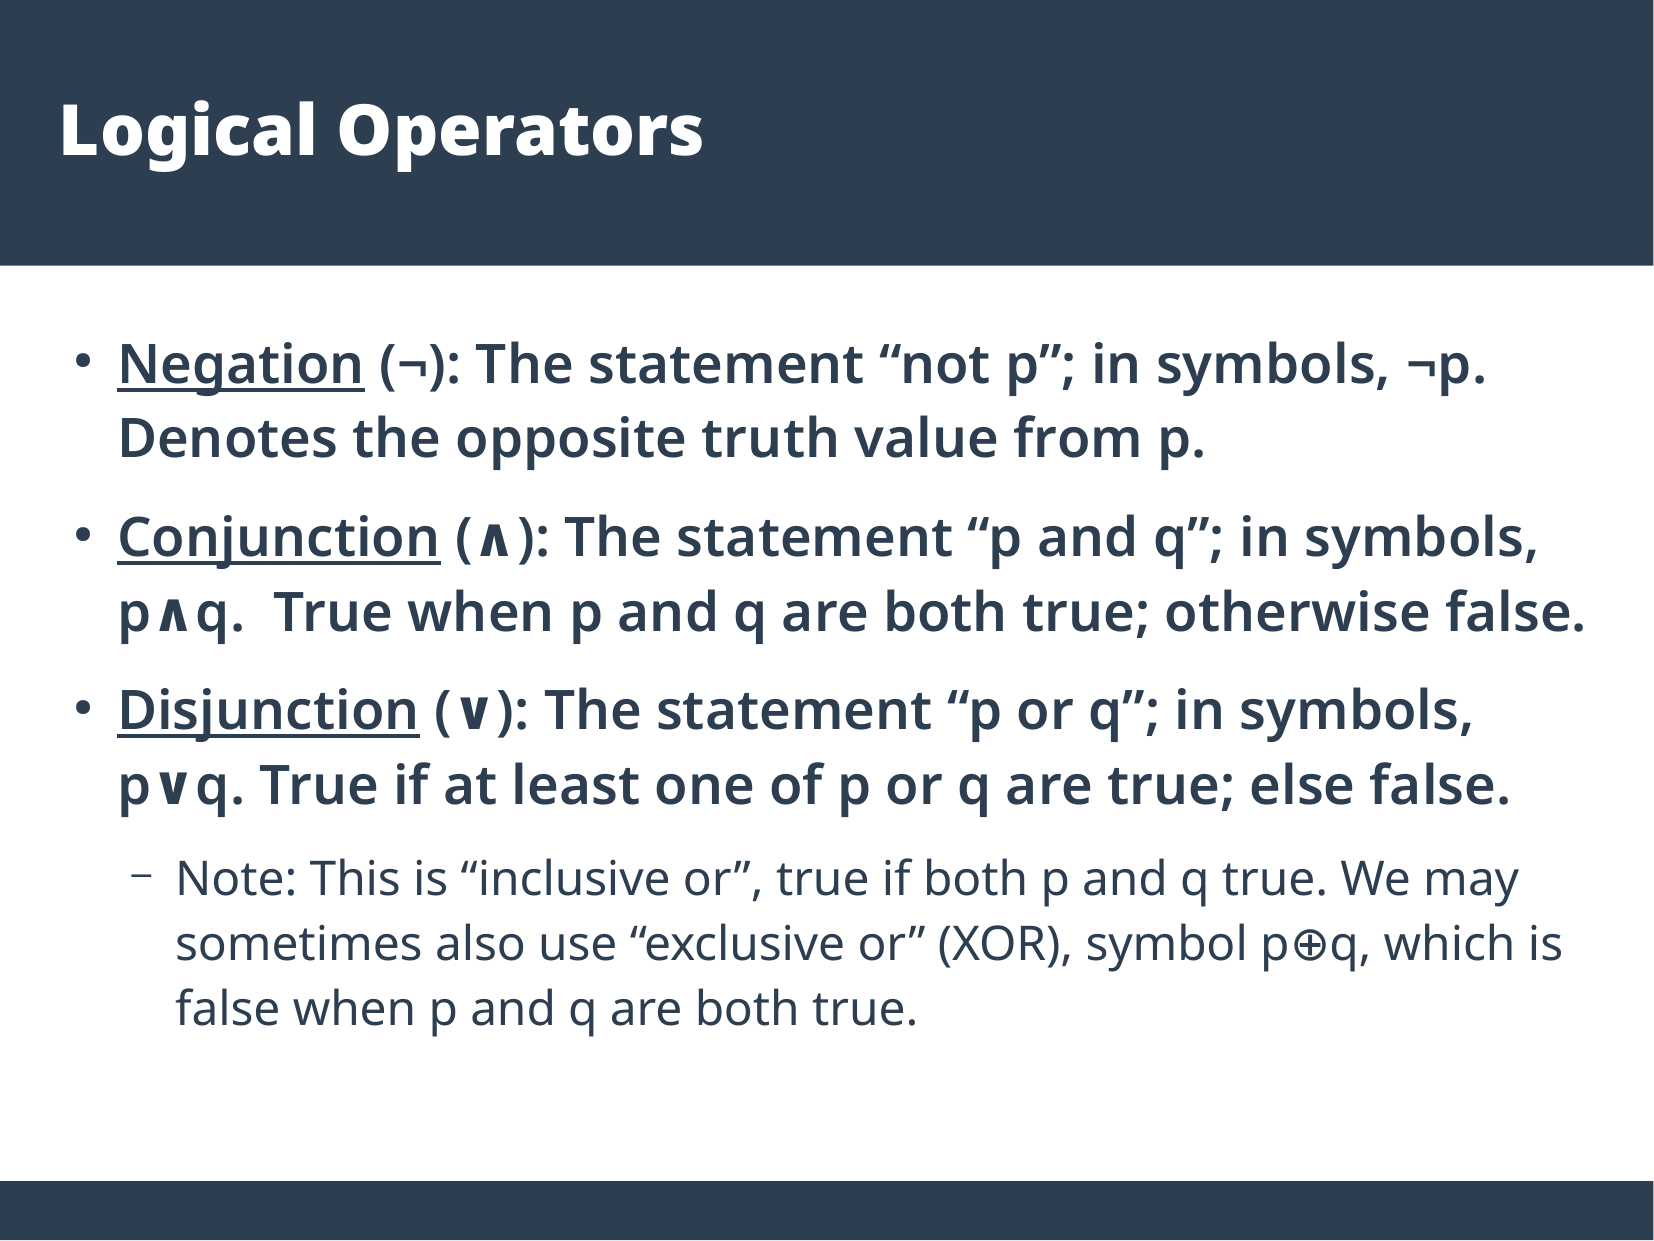

# Logical Operators
Negation (¬): The statement “not p”; in symbols, ¬p. Denotes the opposite truth value from p.
Conjunction (∧): The statement “p and q”; in symbols, p∧q. True when p and q are both true; otherwise false.
Disjunction (∨): The statement “p or q”; in symbols, p∨q. True if at least one of p or q are true; else false.
Note: This is “inclusive or”, true if both p and q true. We may sometimes also use “exclusive or” (XOR), symbol p⊕q, which is false when p and q are both true.